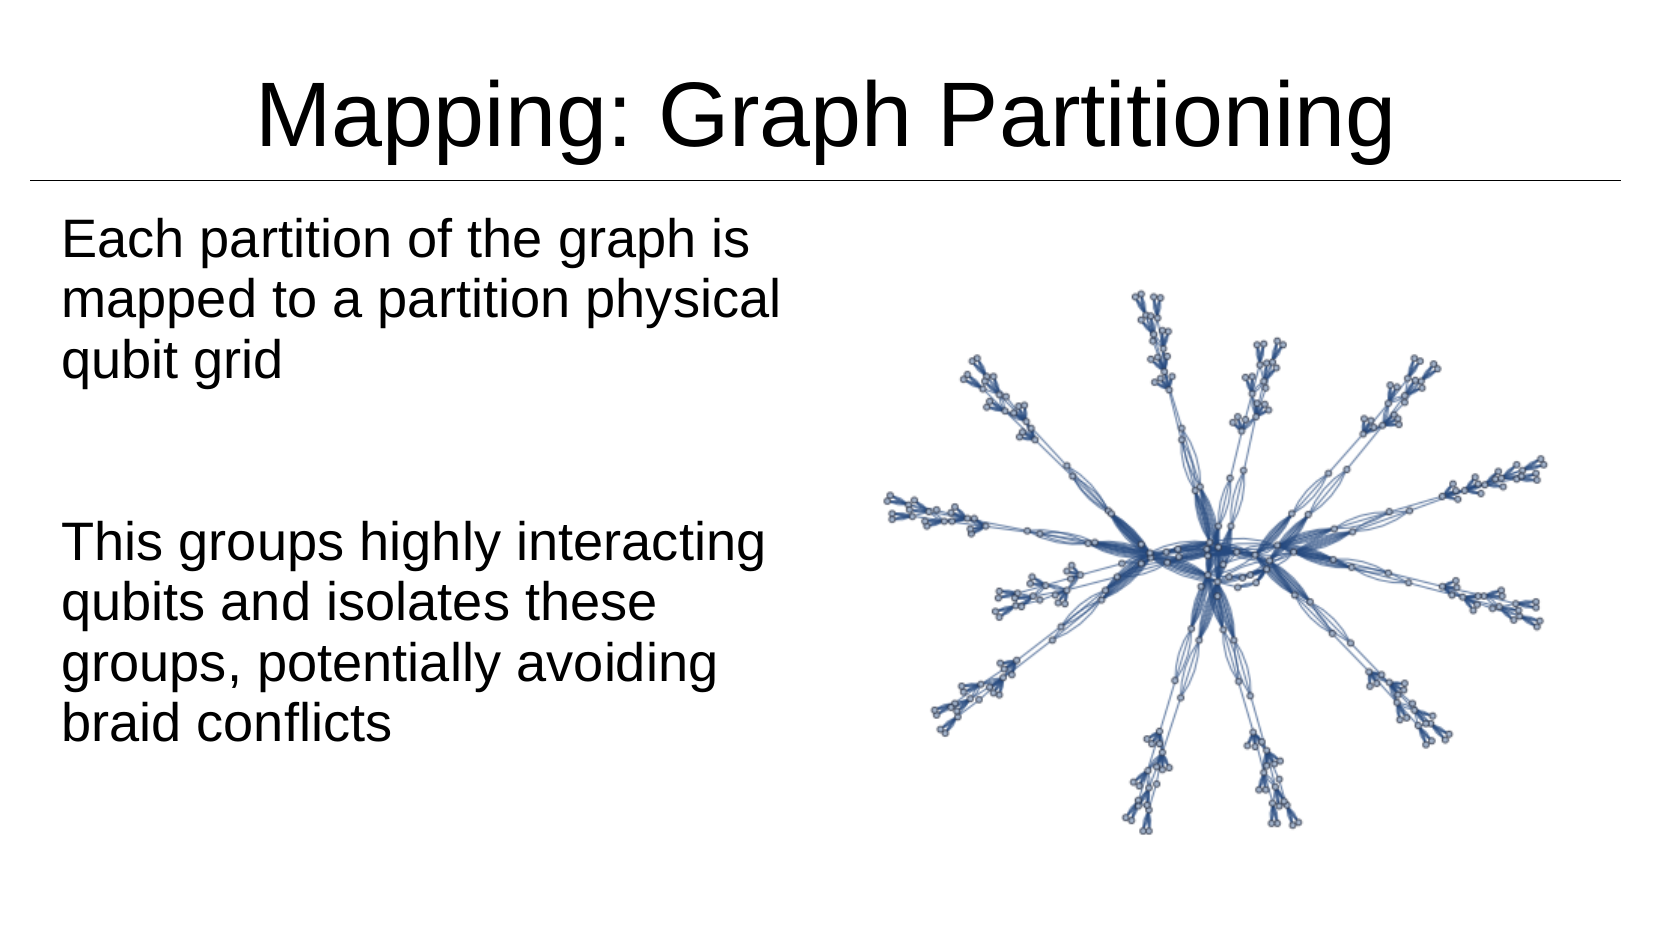

# Mapping: Graph Partitioning
Each partition of the graph is mapped to a partition physical qubit grid
This groups highly interacting qubits and isolates these groups, potentially avoiding braid conflicts